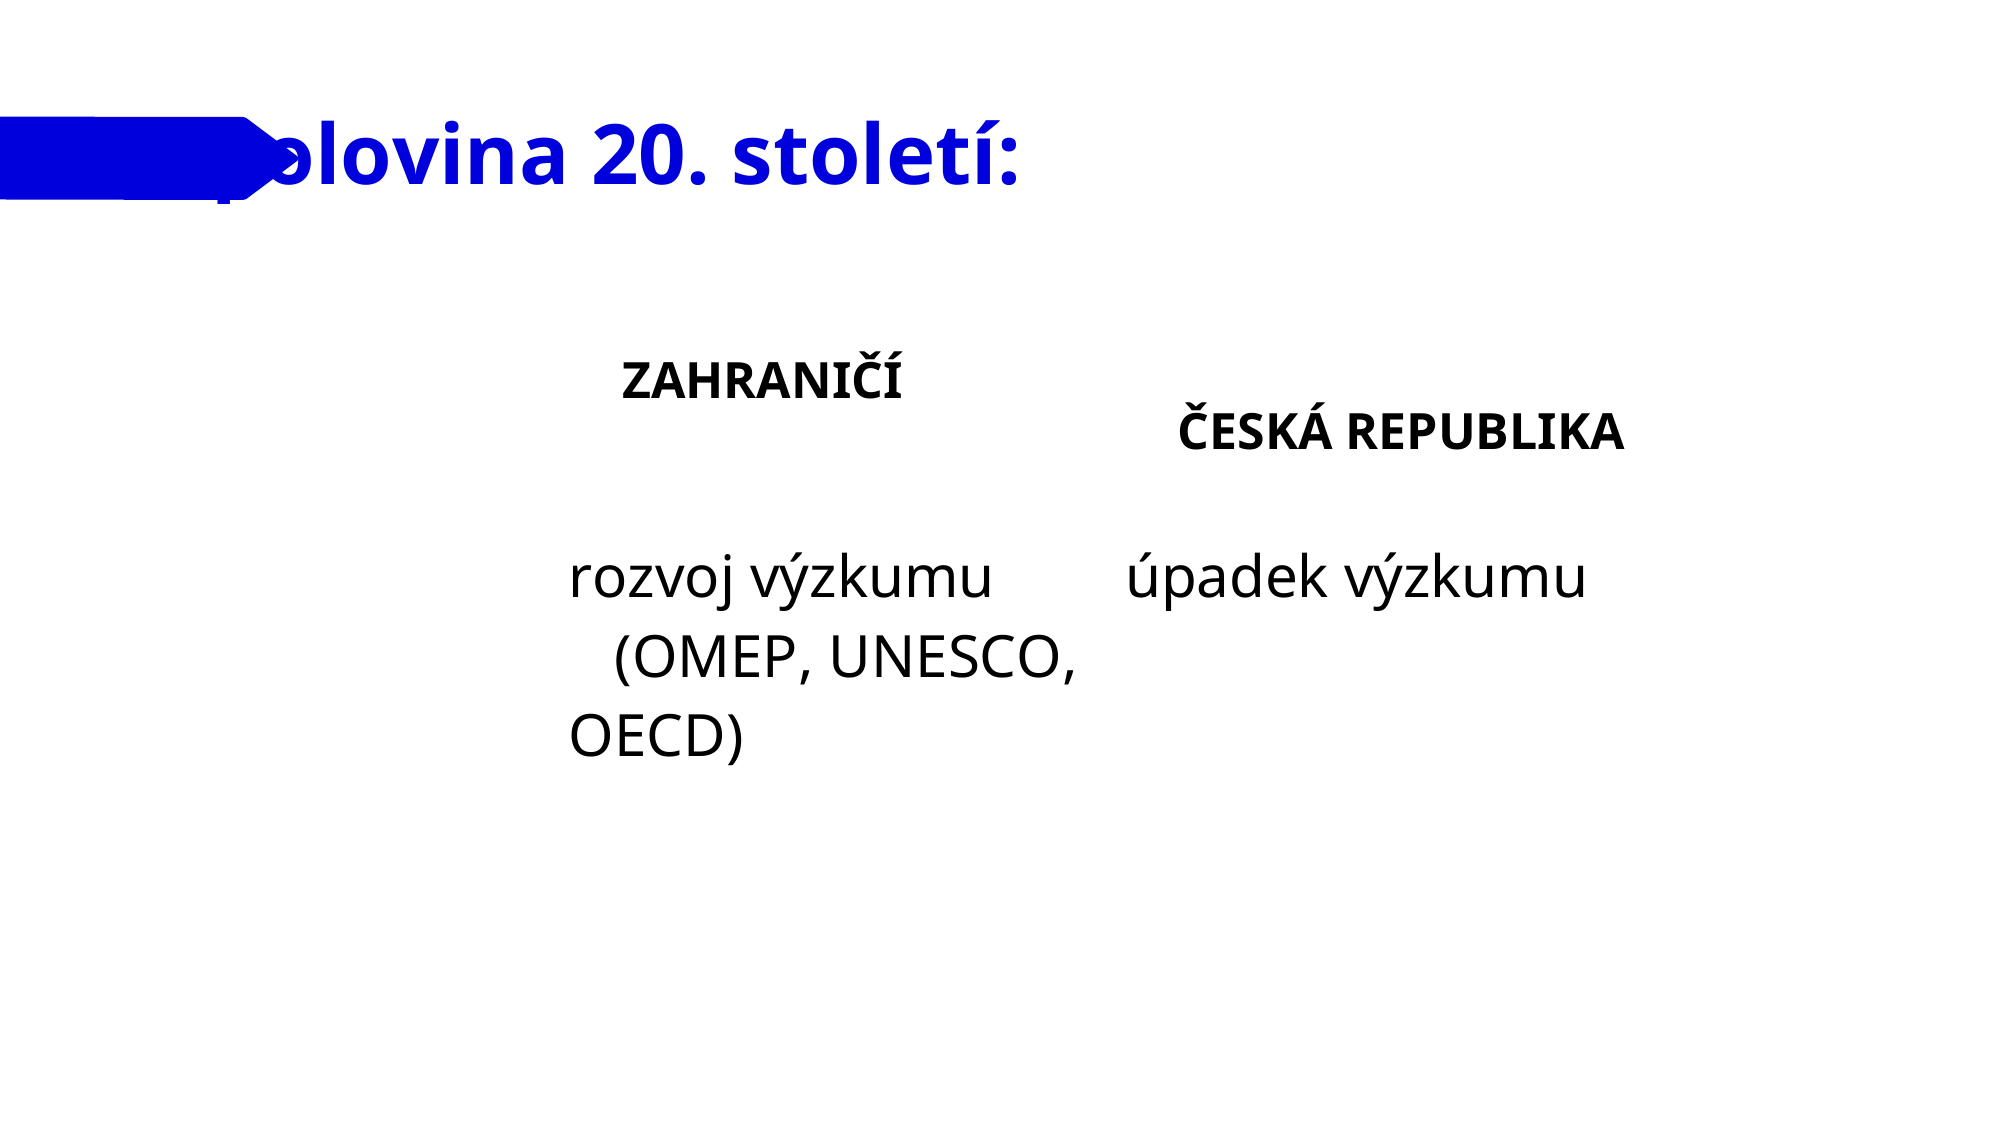

# 2. polovina 20. století:
ZAHRANIČÍ
ČESKÁ REPUBLIKA
úpadek výzkumu
rozvoj výzkumu
 (OMEP, UNESCO, OECD)